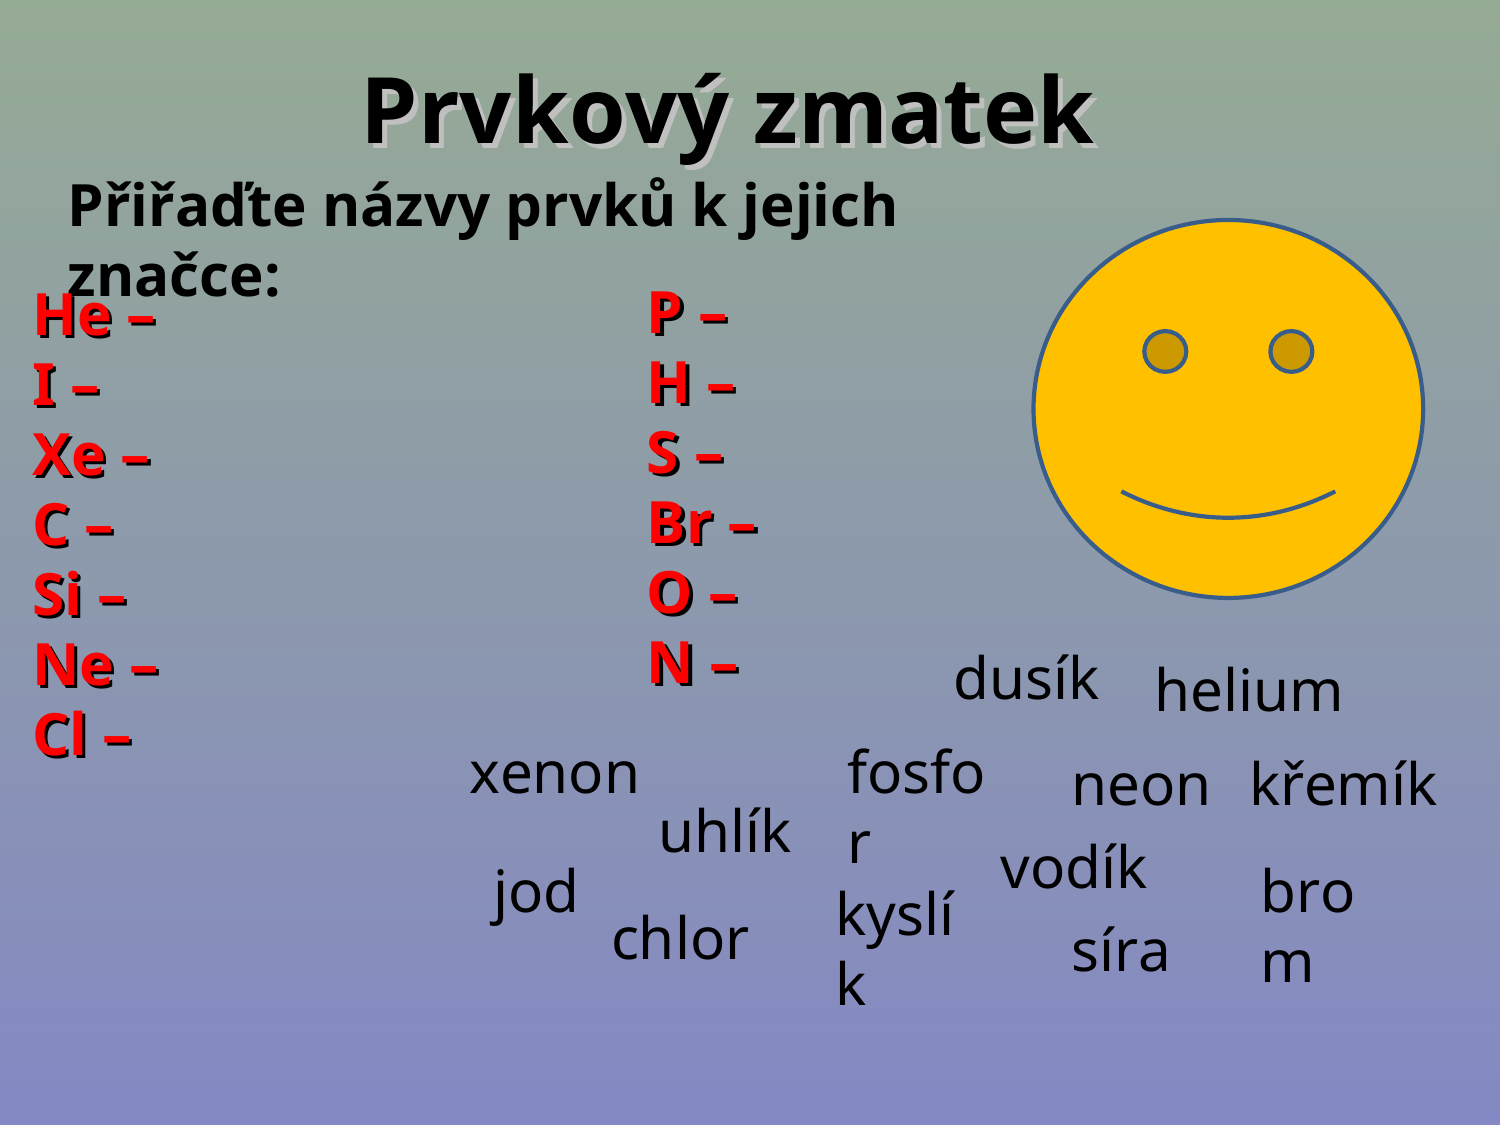

# Prvkový zmatek
Přiřaďte názvy prvků k jejich značce:
P –
H –
S –
Br –
O –
N –
He –
I –
Xe –
C –
Si –
Ne –
Cl –
dusík
helium
xenon
fosfor
neon
křemík
uhlík
vodík
jod
brom
kyslík
chlor
síra